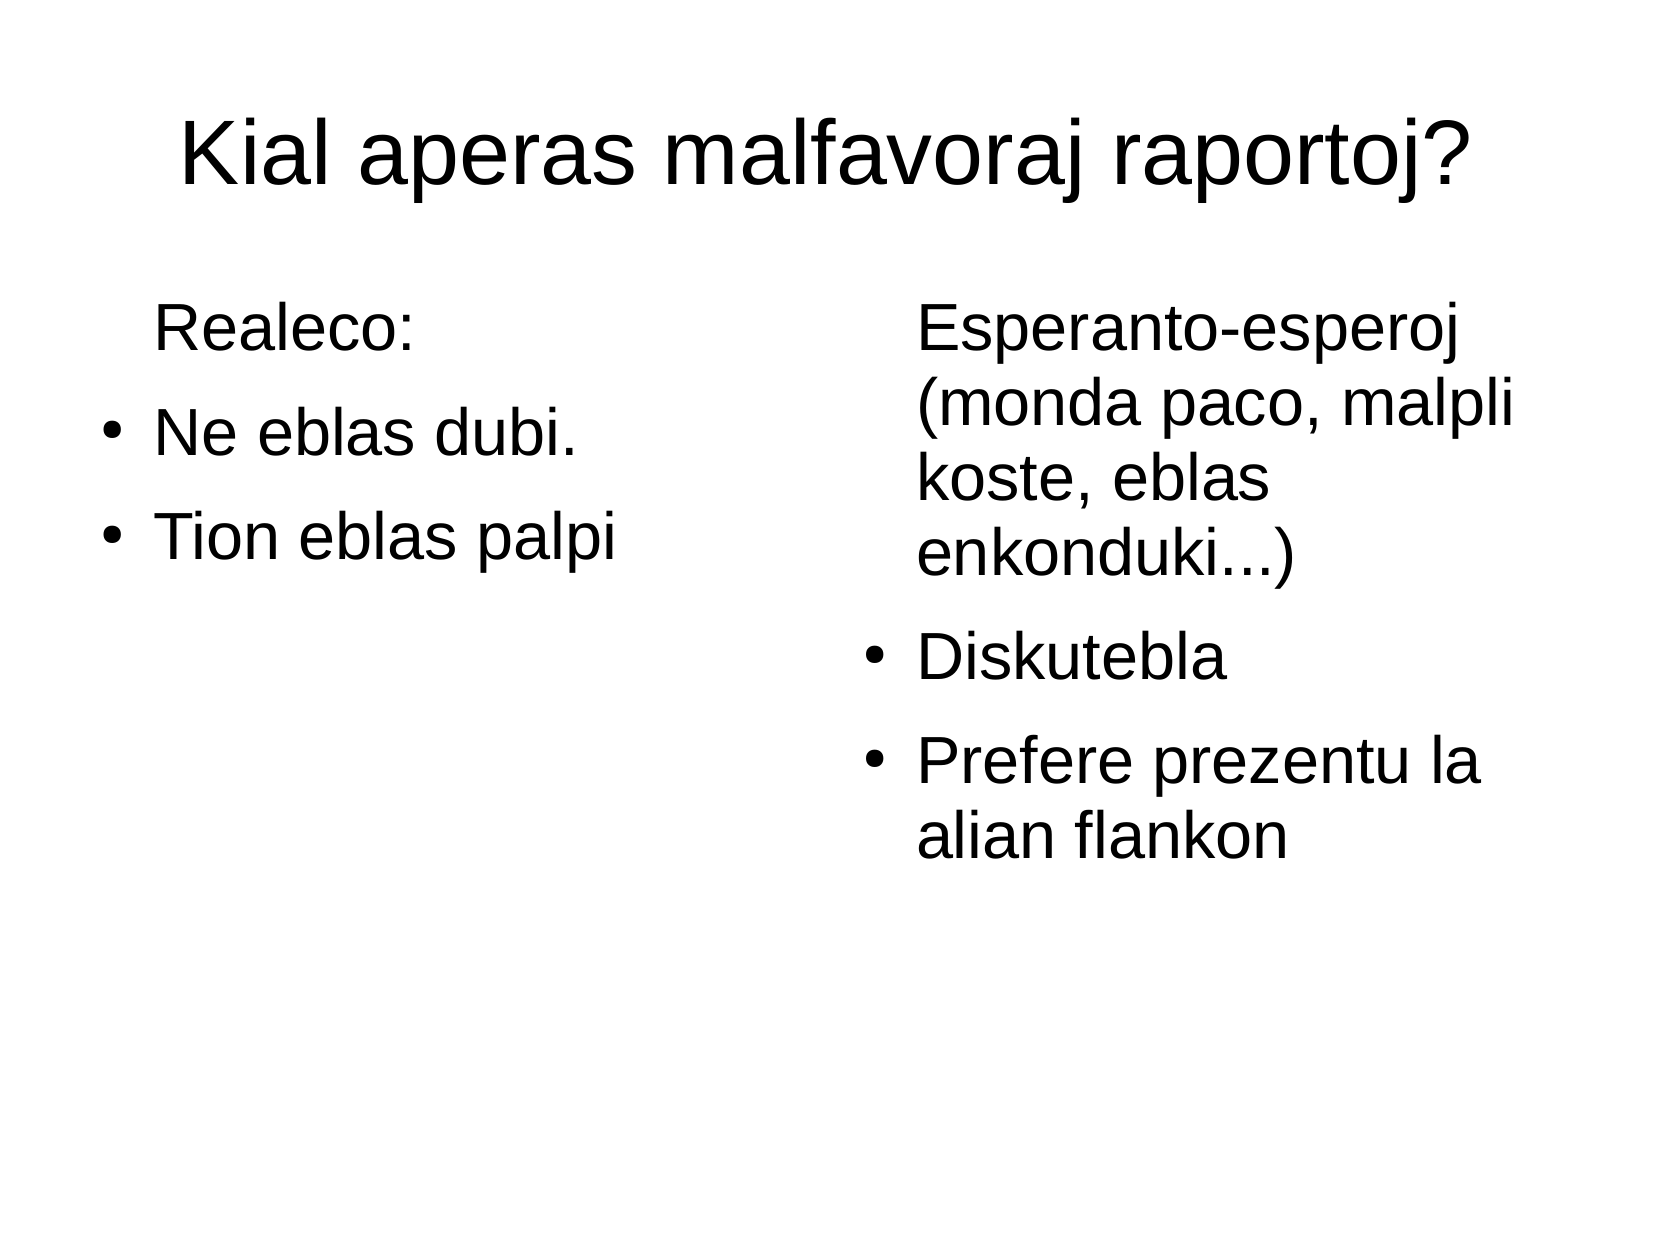

# Kial aperas malfavoraj raportoj?
Realeco:
Ne eblas dubi.
Tion eblas palpi
Esperanto-esperoj (monda paco, malpli koste, eblas enkonduki...)
Diskutebla
Prefere prezentu la alian flankon